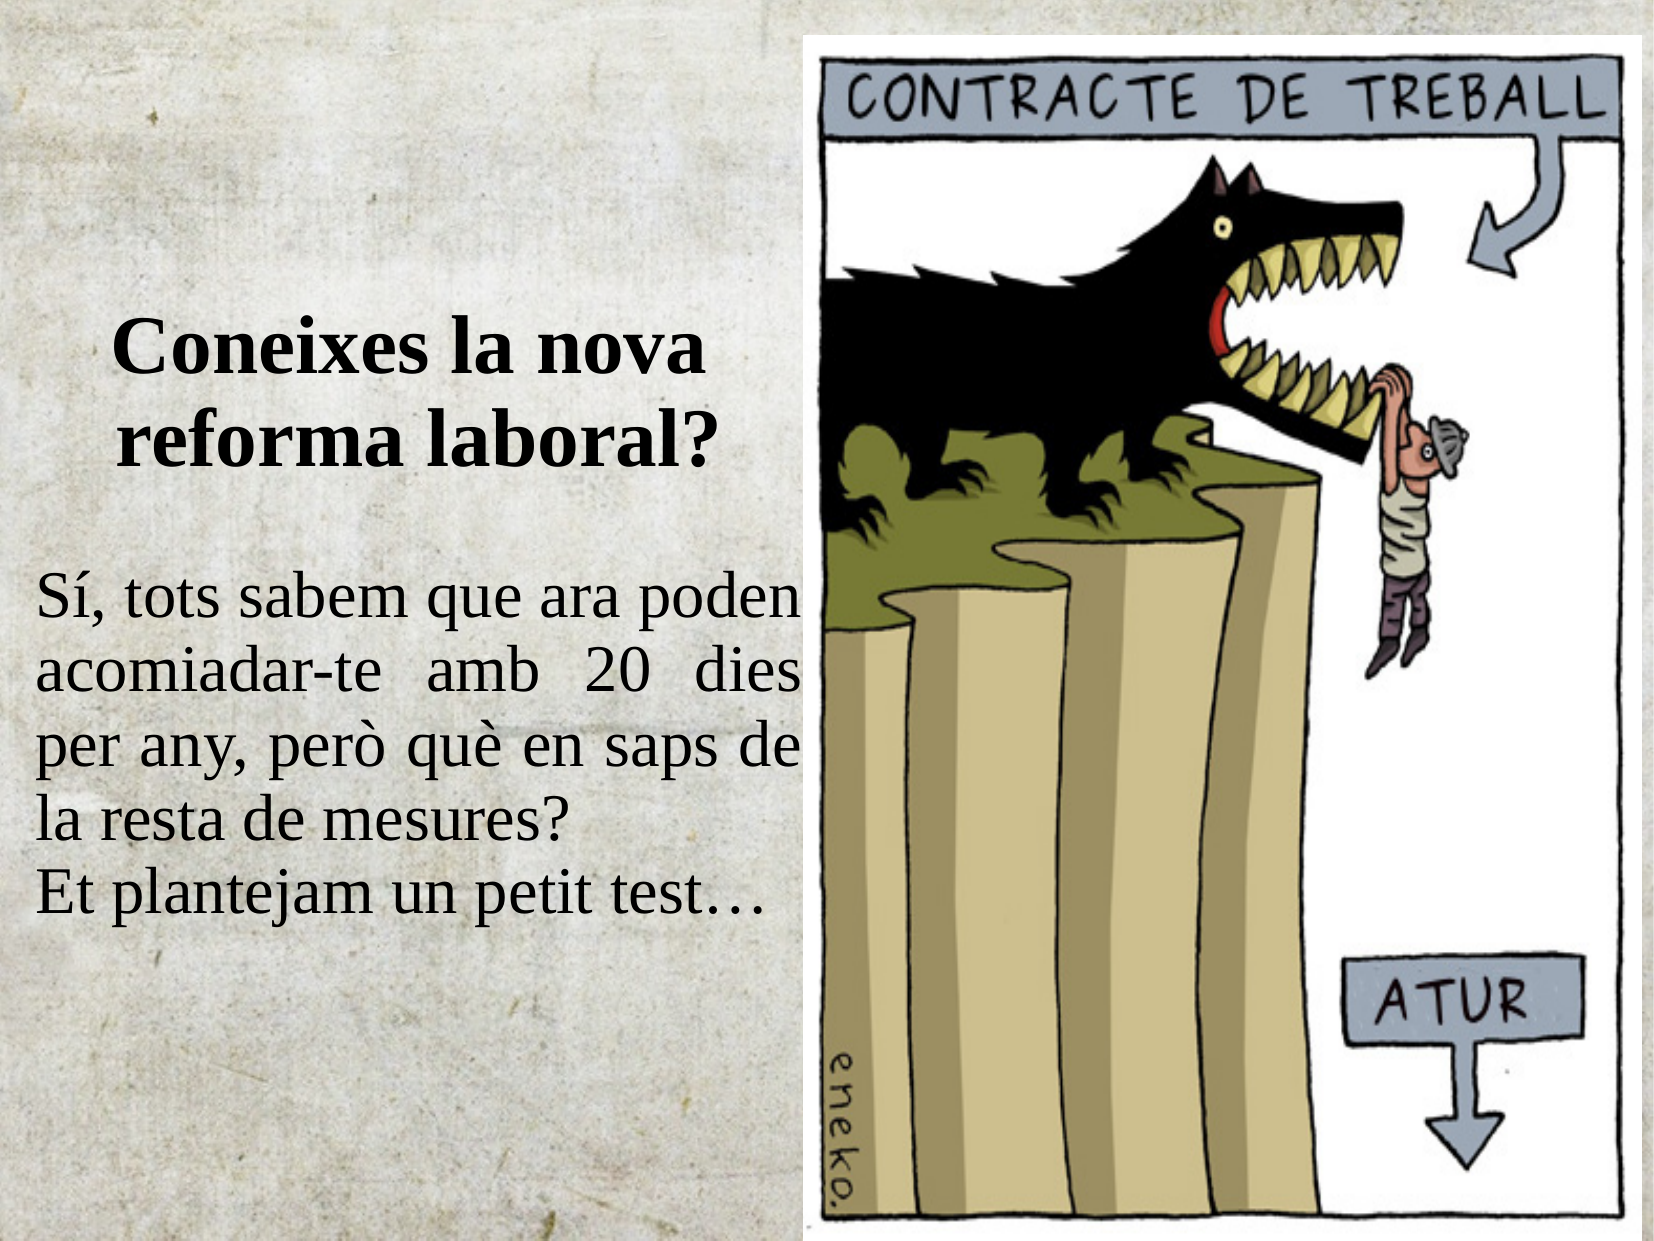

# Coneixes la nova
reforma laboral?
Sí, tots sabem que ara poden acomiadar-te amb 20 dies per any, però què en saps de la resta de mesures?
Et plantejam un petit test…